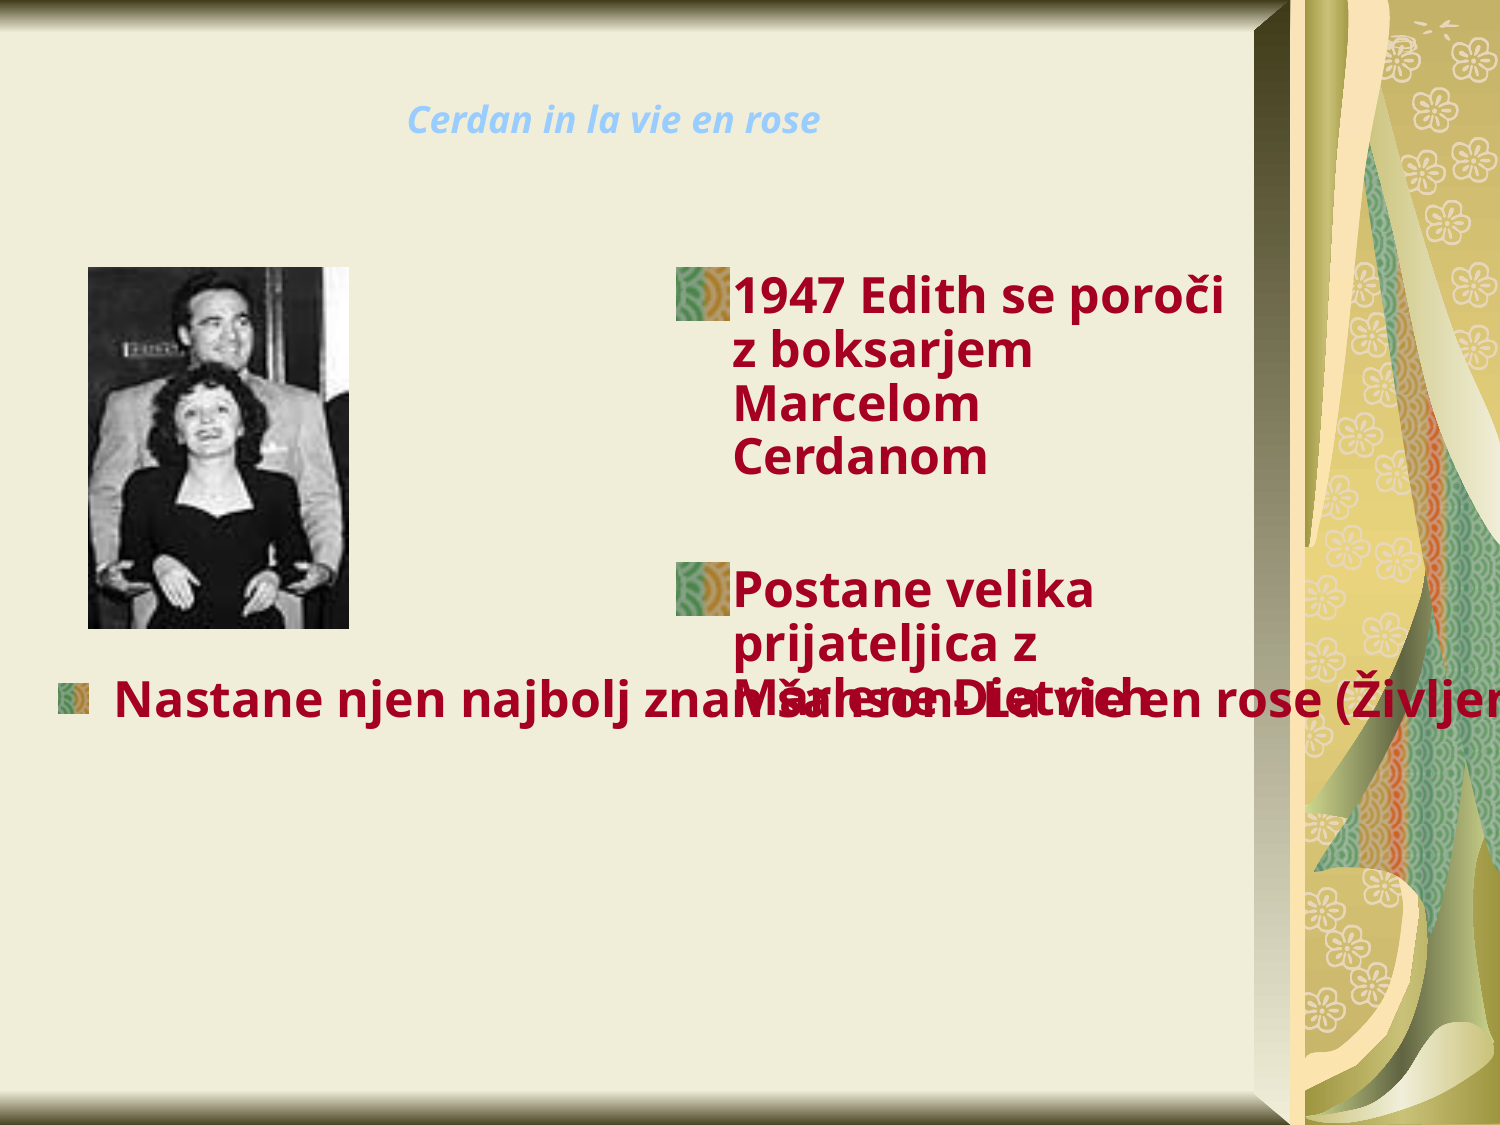

Cerdan in la vie en rose
#
Nastane njen najbolj znan šanson- La vie en rose (Življenje kot roža)‏
1947 Edith se poroči z boksarjem Marcelom Cerdanom
Postane velika prijateljica z Marlene Dietrich